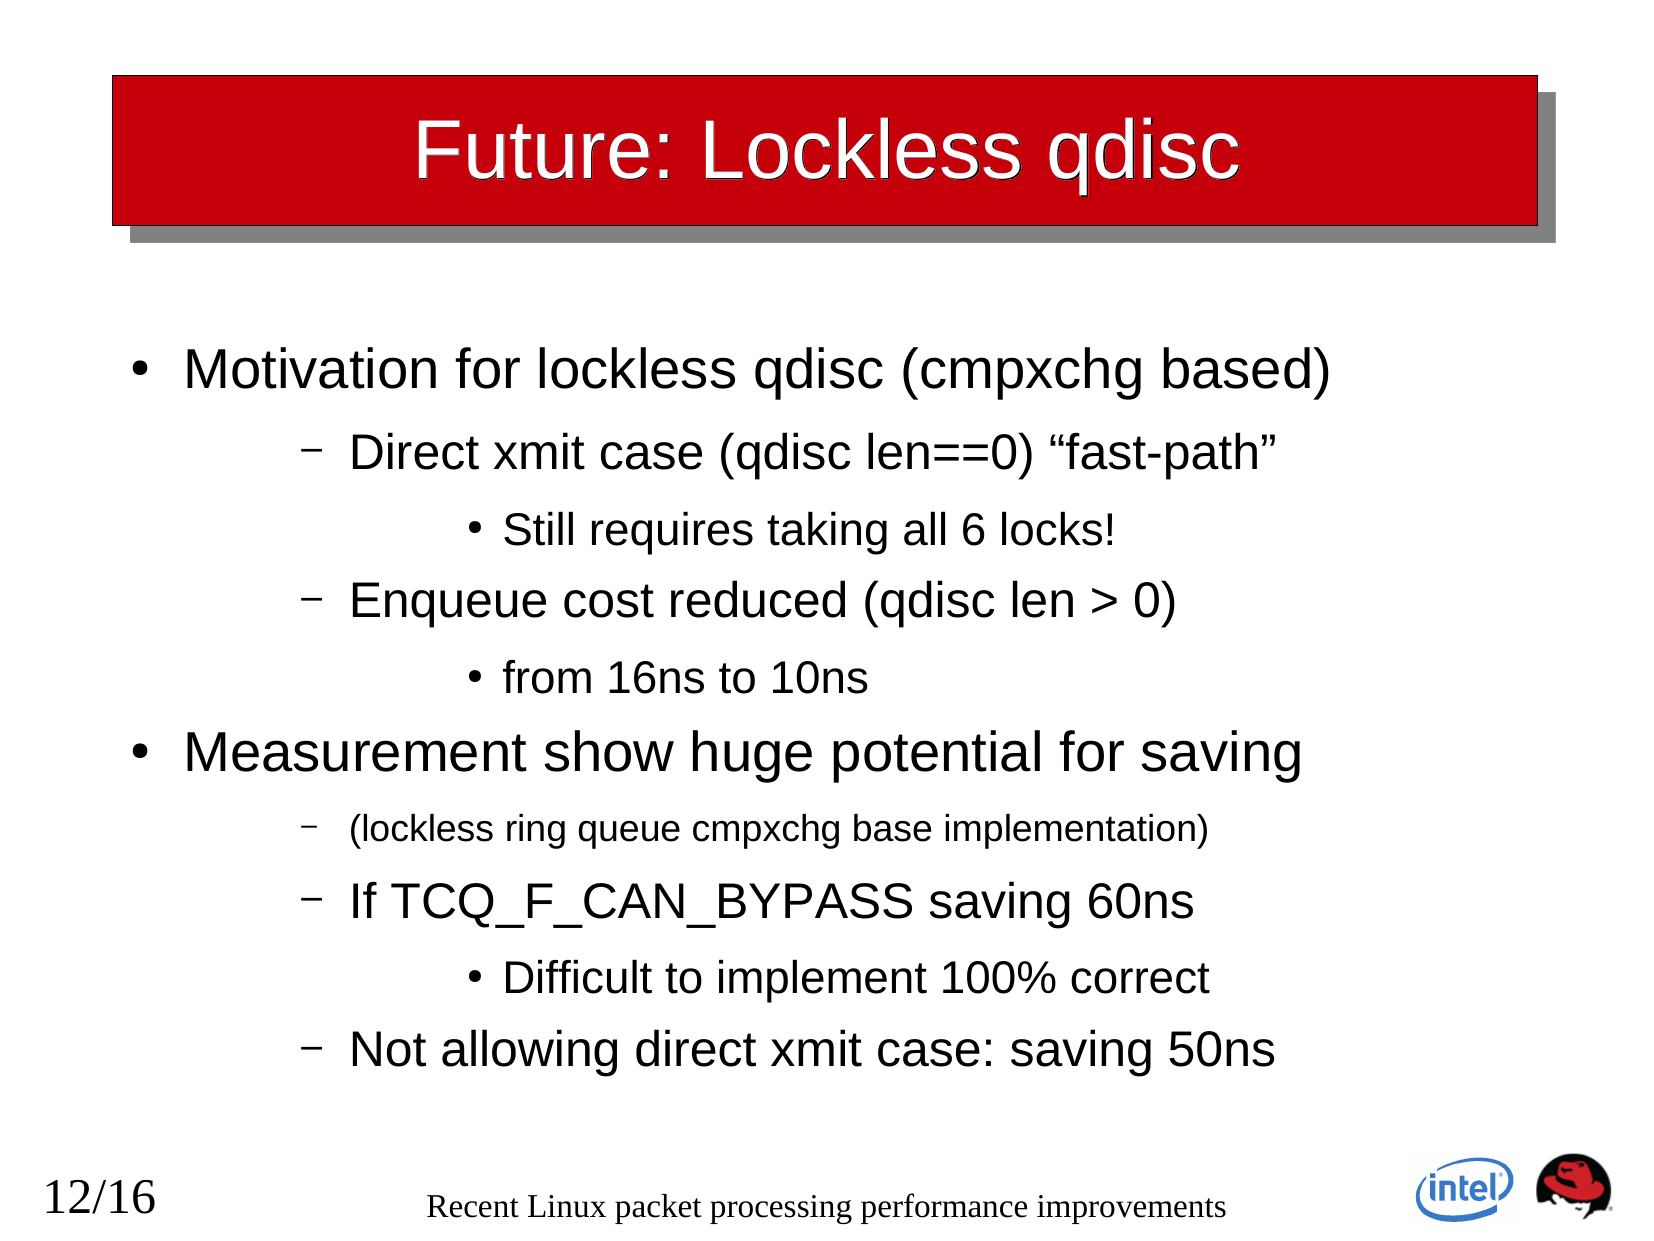

# Future: Lockless qdisc
Motivation for lockless qdisc (cmpxchg based)
Direct xmit case (qdisc len==0) “fast-path”
Still requires taking all 6 locks!
Enqueue cost reduced (qdisc len > 0)
from 16ns to 10ns
Measurement show huge potential for saving
(lockless ring queue cmpxchg base implementation)
If TCQ_F_CAN_BYPASS saving 60ns
Difficult to implement 100% correct
Not allowing direct xmit case: saving 50ns